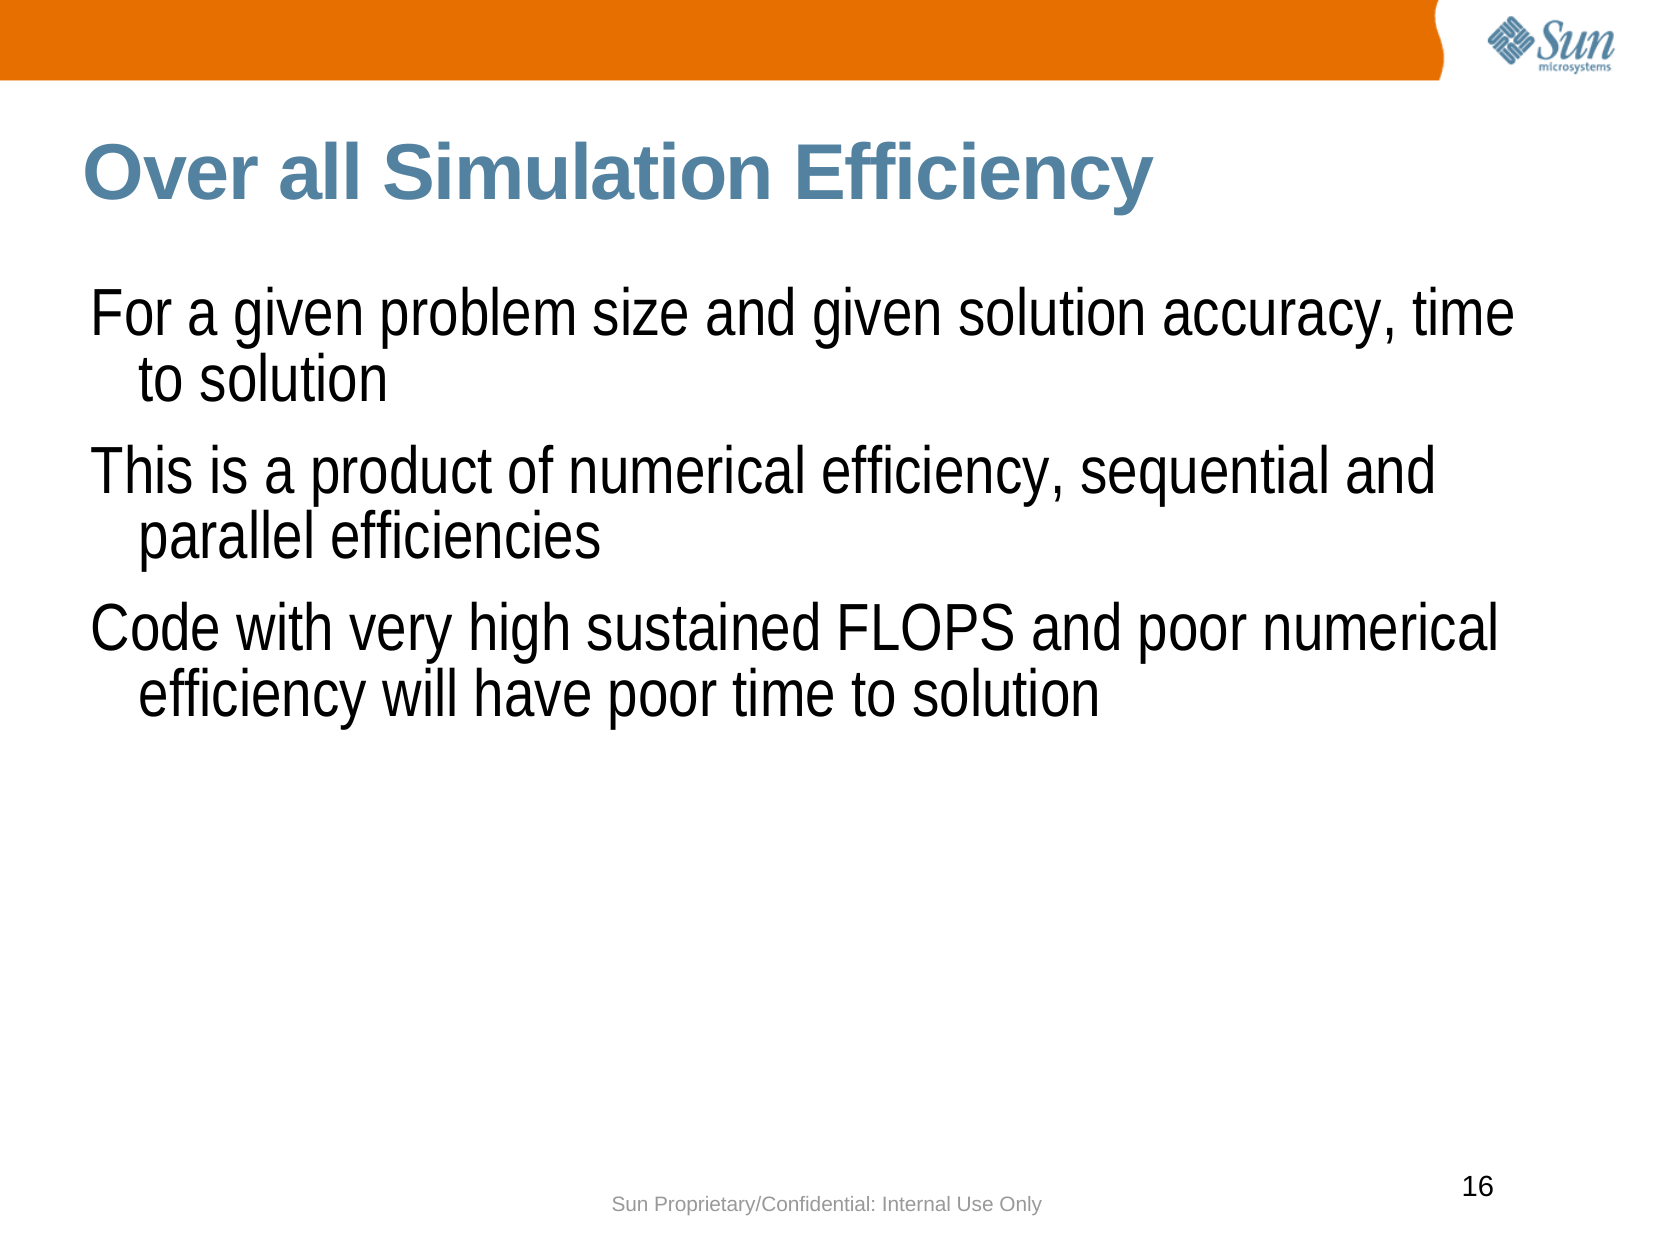

# Over all Simulation Efficiency
For a given problem size and given solution accuracy, time to solution
This is a product of numerical efficiency, sequential and parallel efficiencies
Code with very high sustained FLOPS and poor numerical efficiency will have poor time to solution